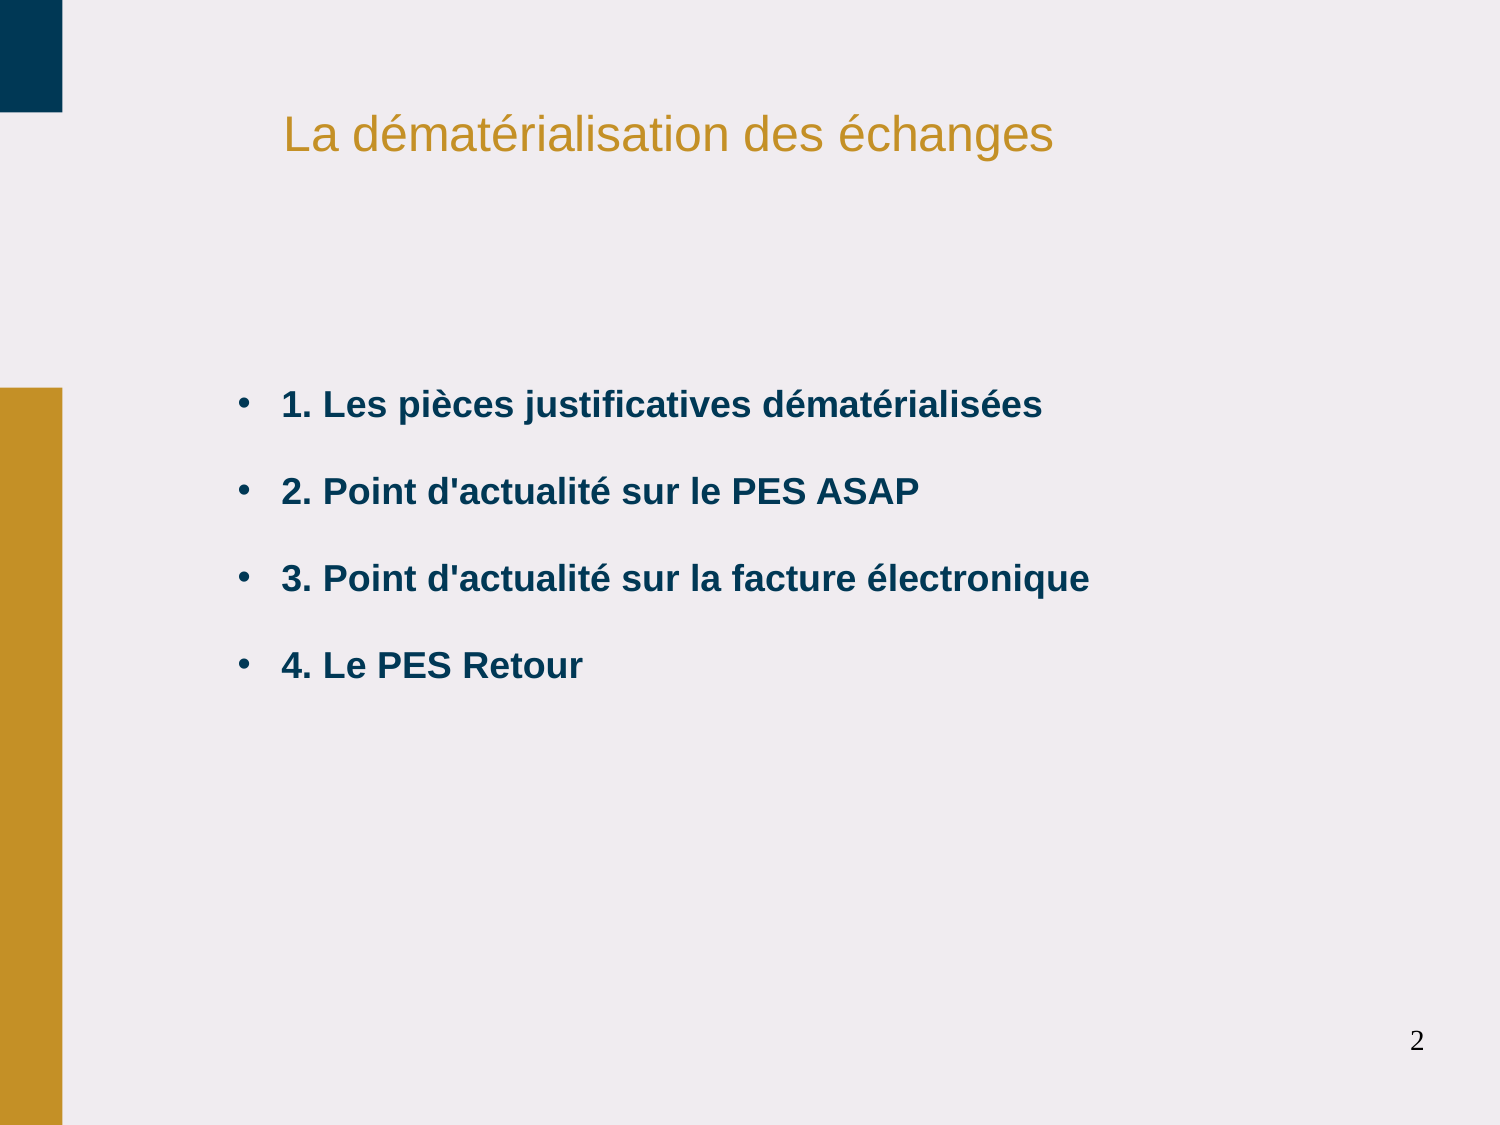

# La dématérialisation des échanges
1. Les pièces justificatives dématérialisées
2. Point d'actualité sur le PES ASAP
3. Point d'actualité sur la facture électronique
4. Le PES Retour
2